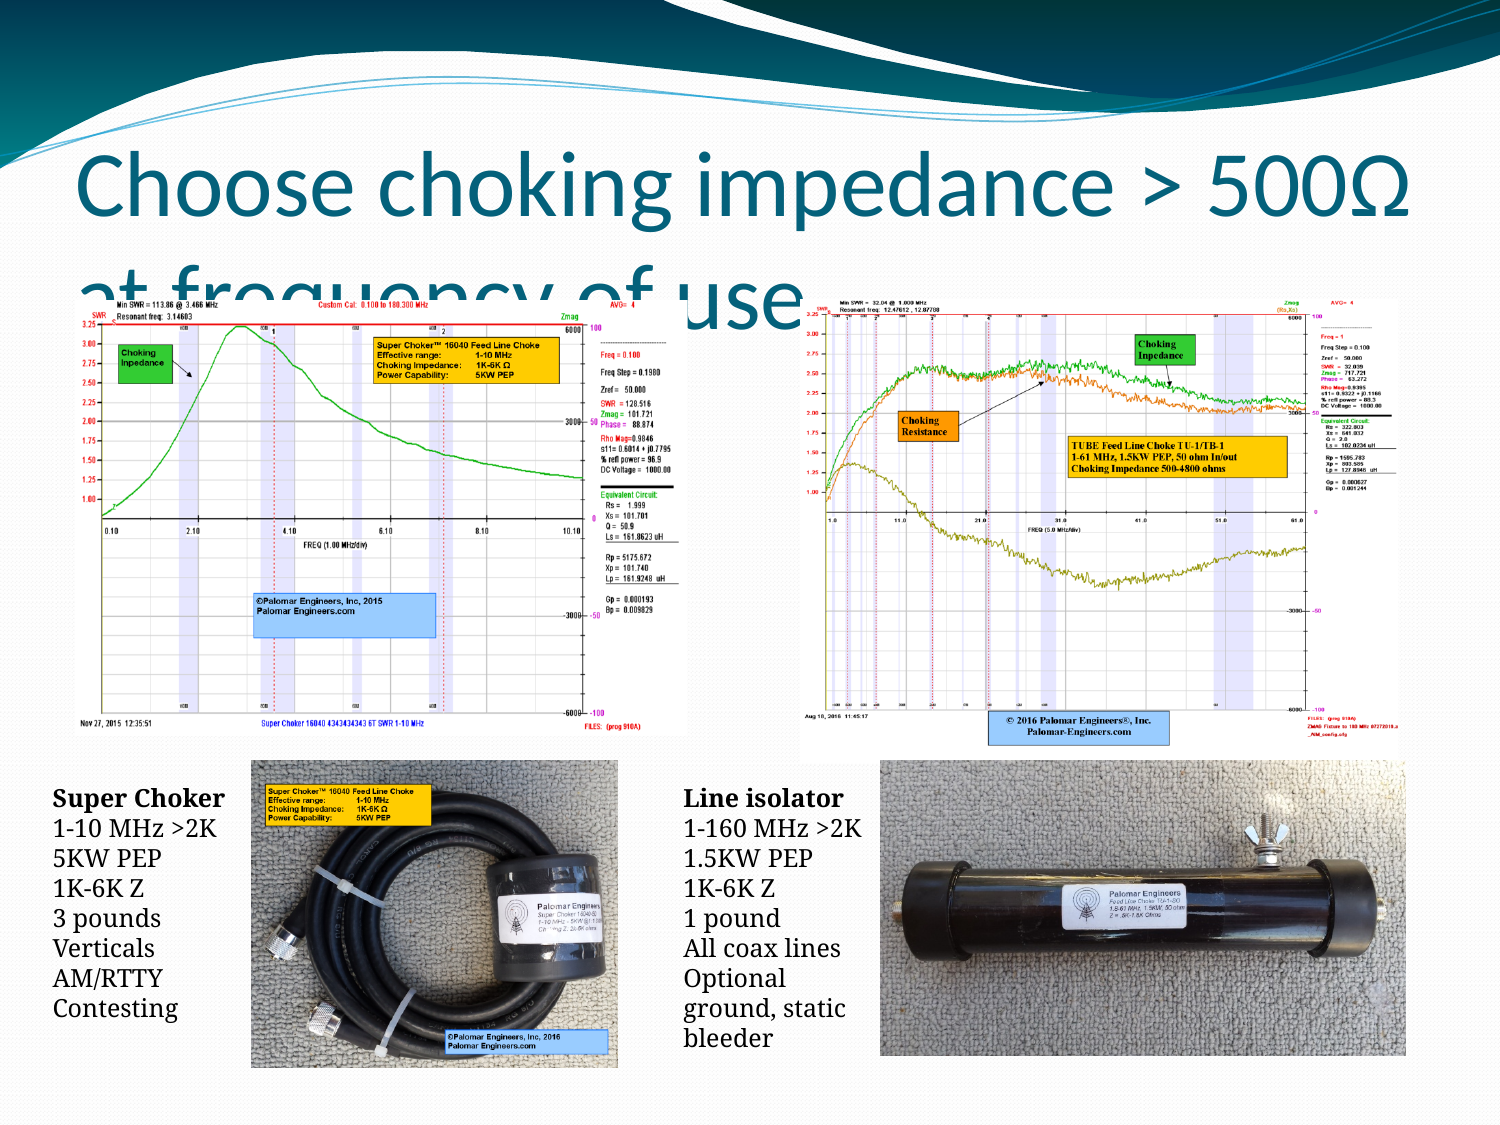

# Choose choking impedance > 500Ω at frequency of use
Super Choker
1-10 MHz >2K
5KW PEP
1K-6K Z
3 pounds
Verticals
AM/RTTY Contesting
Line isolator
1-160 MHz >2K
1.5KW PEP
1K-6K Z
1 pound
All coax lines
Optional ground, static bleeder